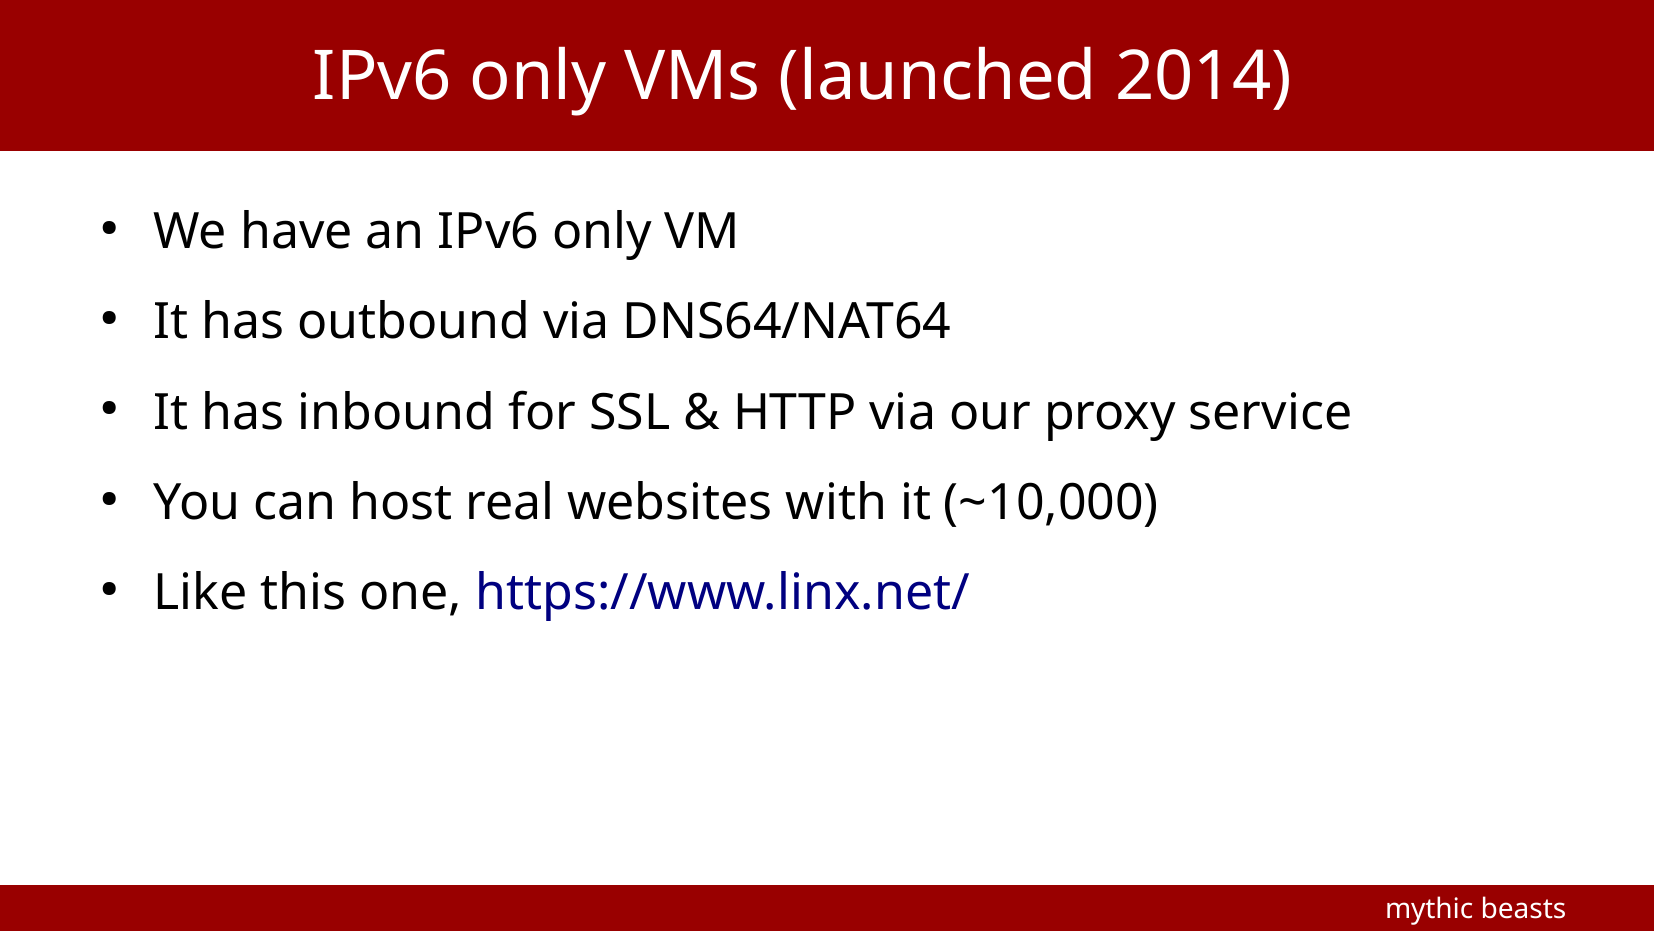

# IPv6 only VMs (launched 2014)
We have an IPv6 only VM
It has outbound via DNS64/NAT64
It has inbound for SSL & HTTP via our proxy service
You can host real websites with it (~10,000)
Like this one, https://www.linx.net/